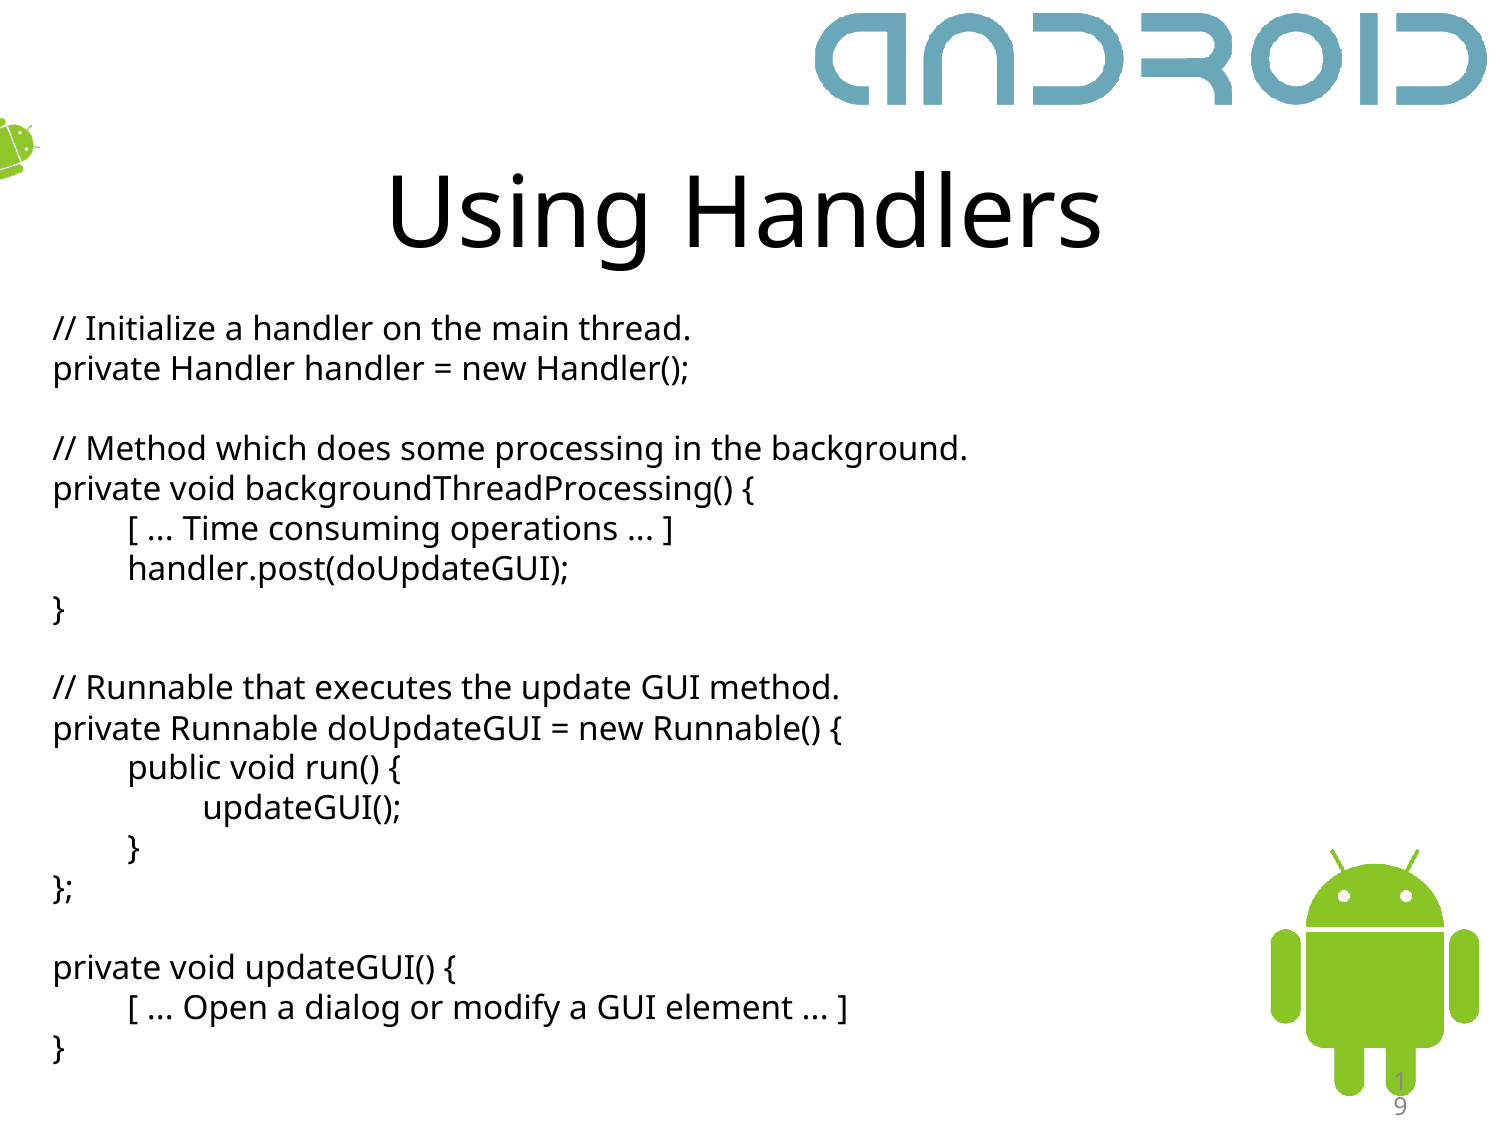

# Using Handlers
// Initialize a handler on the main thread.
private Handler handler = new Handler();
// Method which does some processing in the background.
private void backgroundThreadProcessing() {
	[ ... Time consuming operations ... ]
	handler.post(doUpdateGUI);
}
// Runnable that executes the update GUI method.
private Runnable doUpdateGUI = new Runnable() {
	public void run() {
		updateGUI();
	}
};
private void updateGUI() {
	[ ... Open a dialog or modify a GUI element ... ]
}